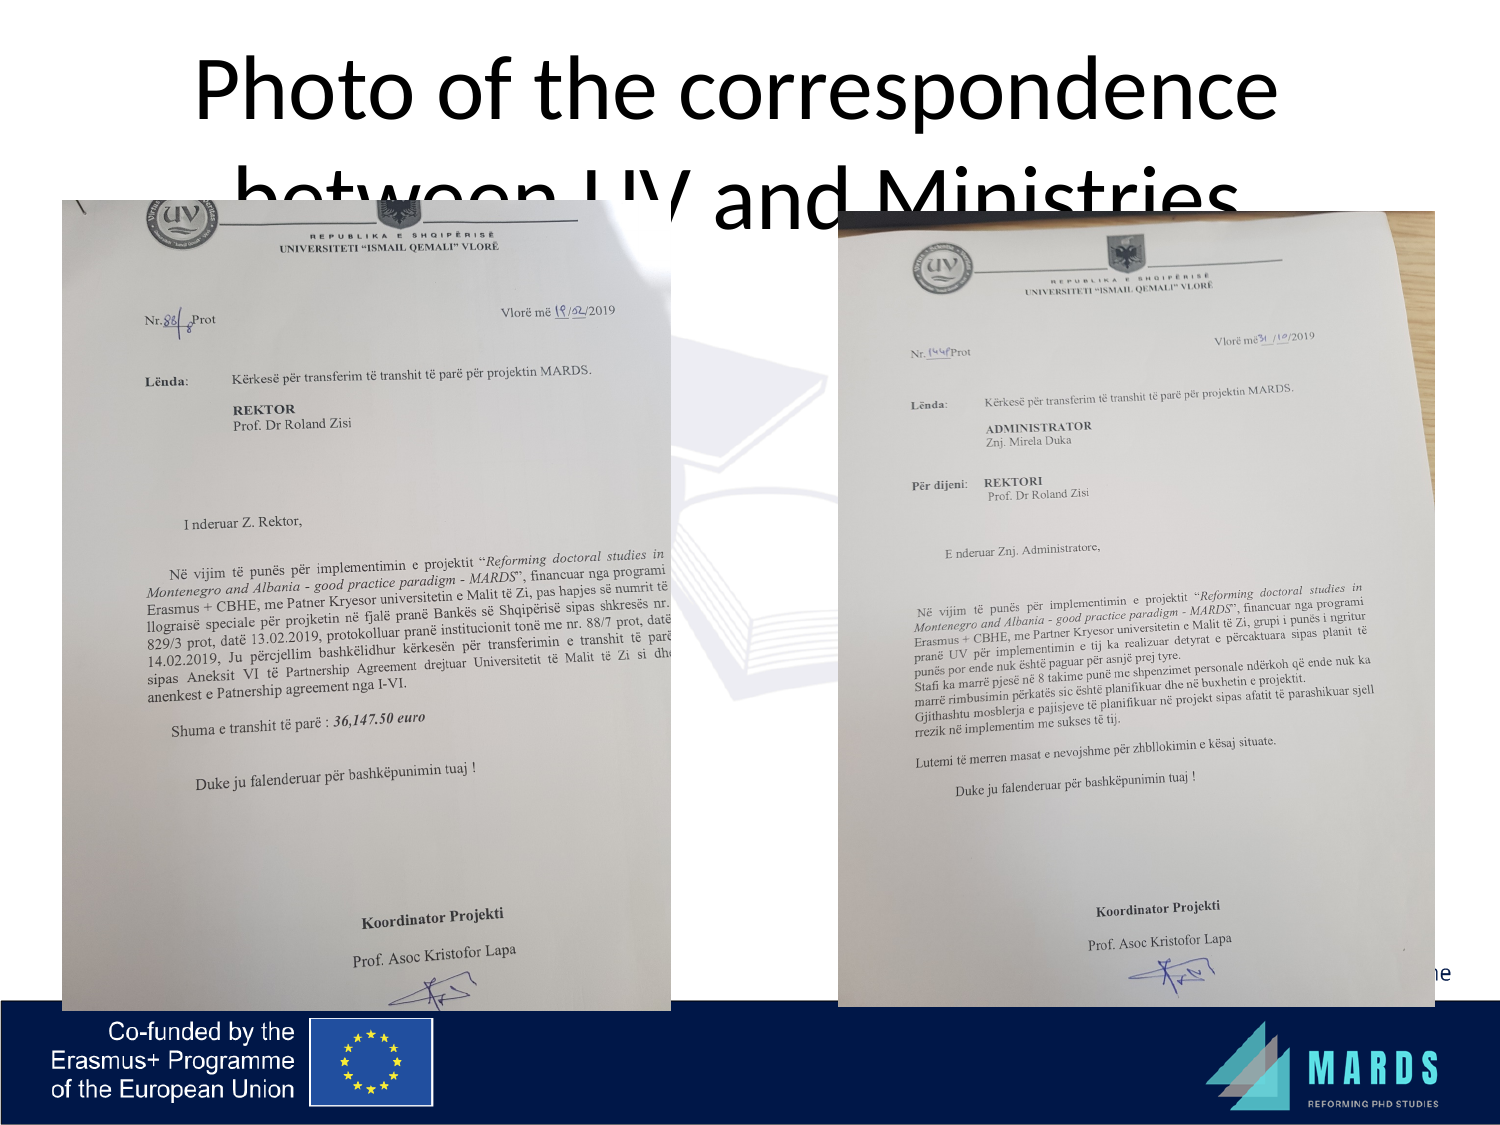

# Photo of the correspondence between UV and Ministries